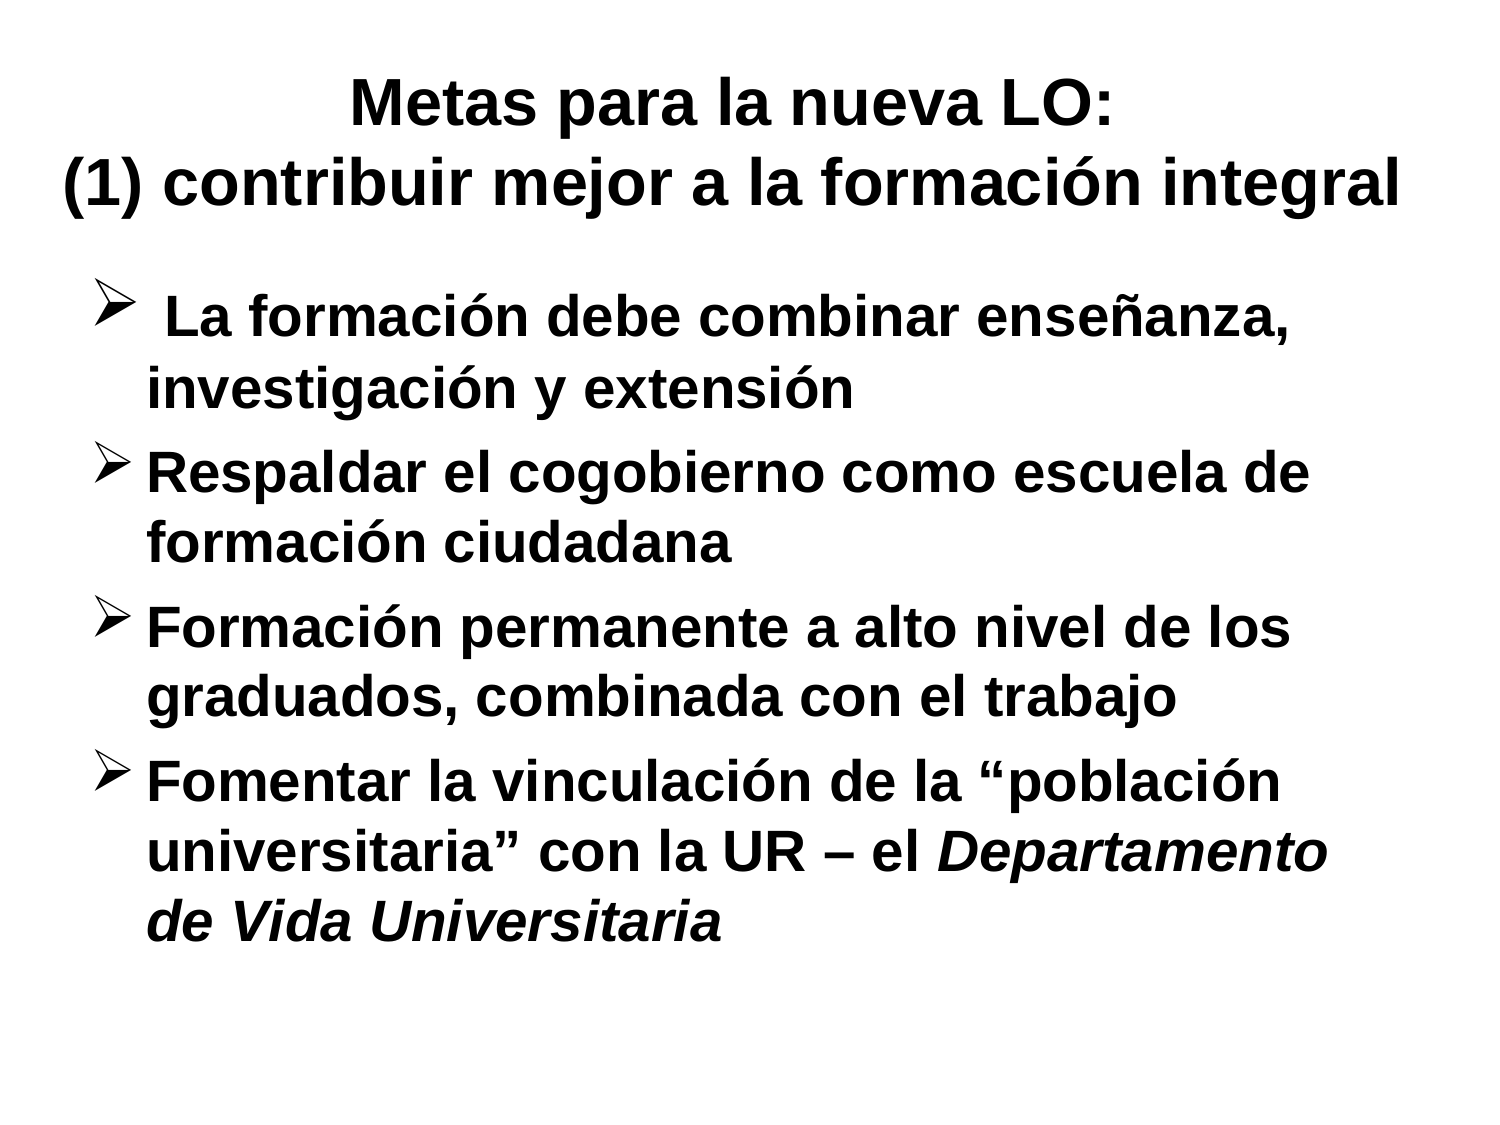

# Metas para la nueva LO: (1) contribuir mejor a la formación integral
 La formación debe combinar enseñanza, investigación y extensión
Respaldar el cogobierno como escuela de formación ciudadana
Formación permanente a alto nivel de los graduados, combinada con el trabajo
Fomentar la vinculación de la “población universitaria” con la UR – el Departamento de Vida Universitaria